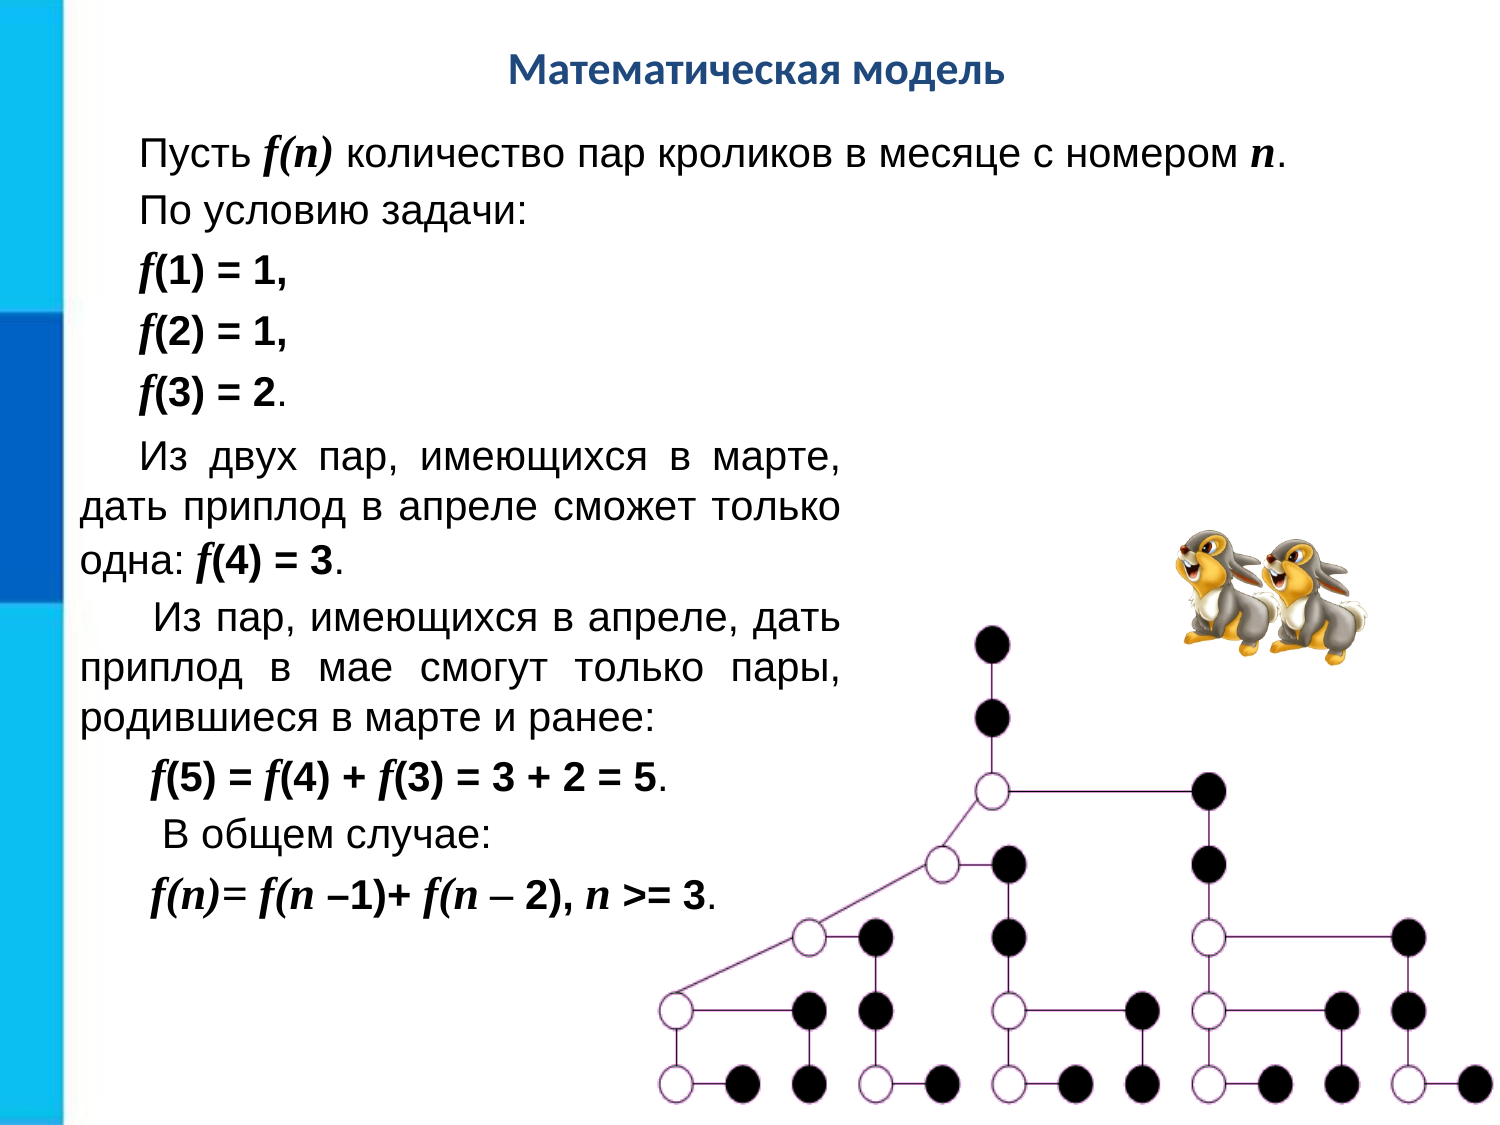

Математическая модель
Пусть f(n) количество пар кроликов в месяце с номером n.
По условию задачи:
f(1) = 1,
f(2) = 1,
f(3) = 2.
Из двух пар, имеющихся в марте, дать приплод в апреле сможет только одна: f(4) = 3.
 Из пар, имеющихся в апреле, дать приплод в мае смогут только пары, родившиеся в марте и ранее:
 f(5) = f(4) + f(3) = 3 + 2 = 5.
 В общем случае:
 f(n)= f(n –1)+ f(n – 2), n >= 3.